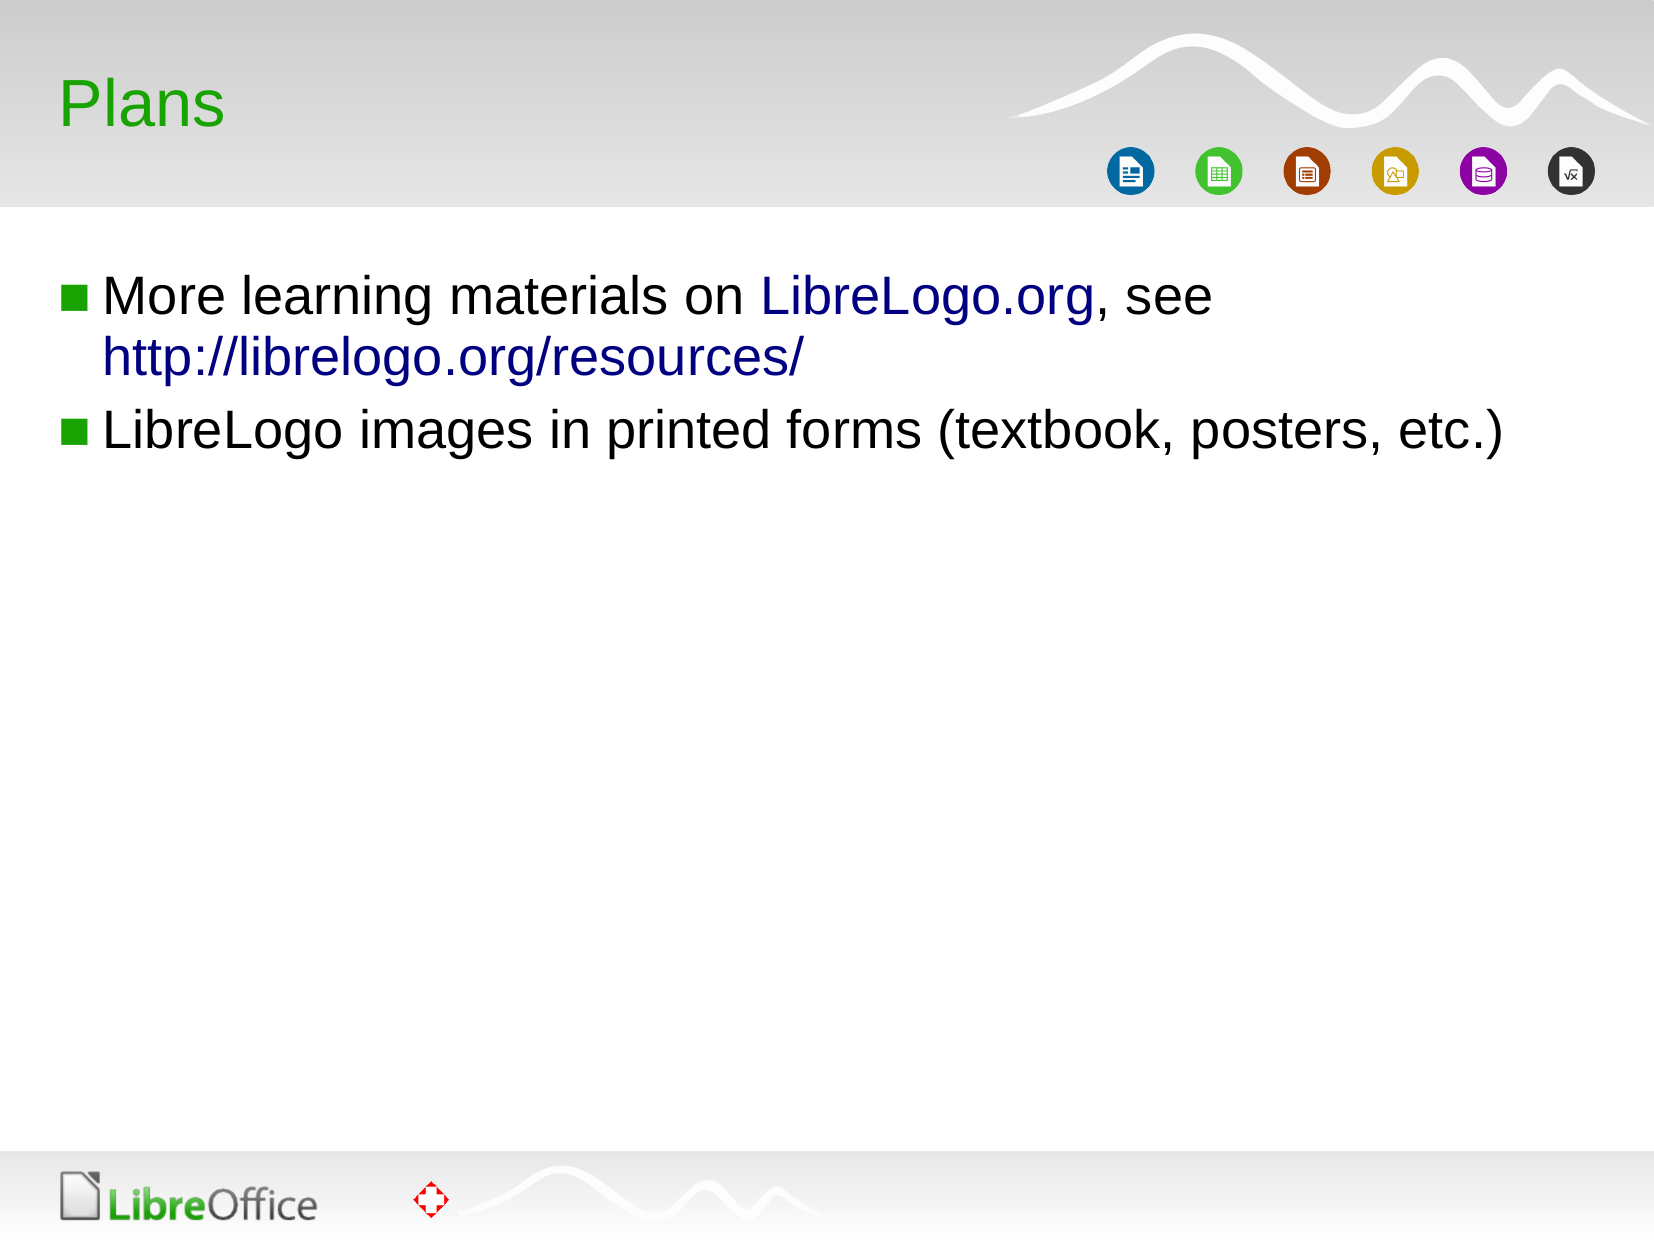

# Plans
More learning materials on LibreLogo.org, see
http://librelogo.org/resources/
LibreLogo images in printed forms (textbook, posters, etc.)